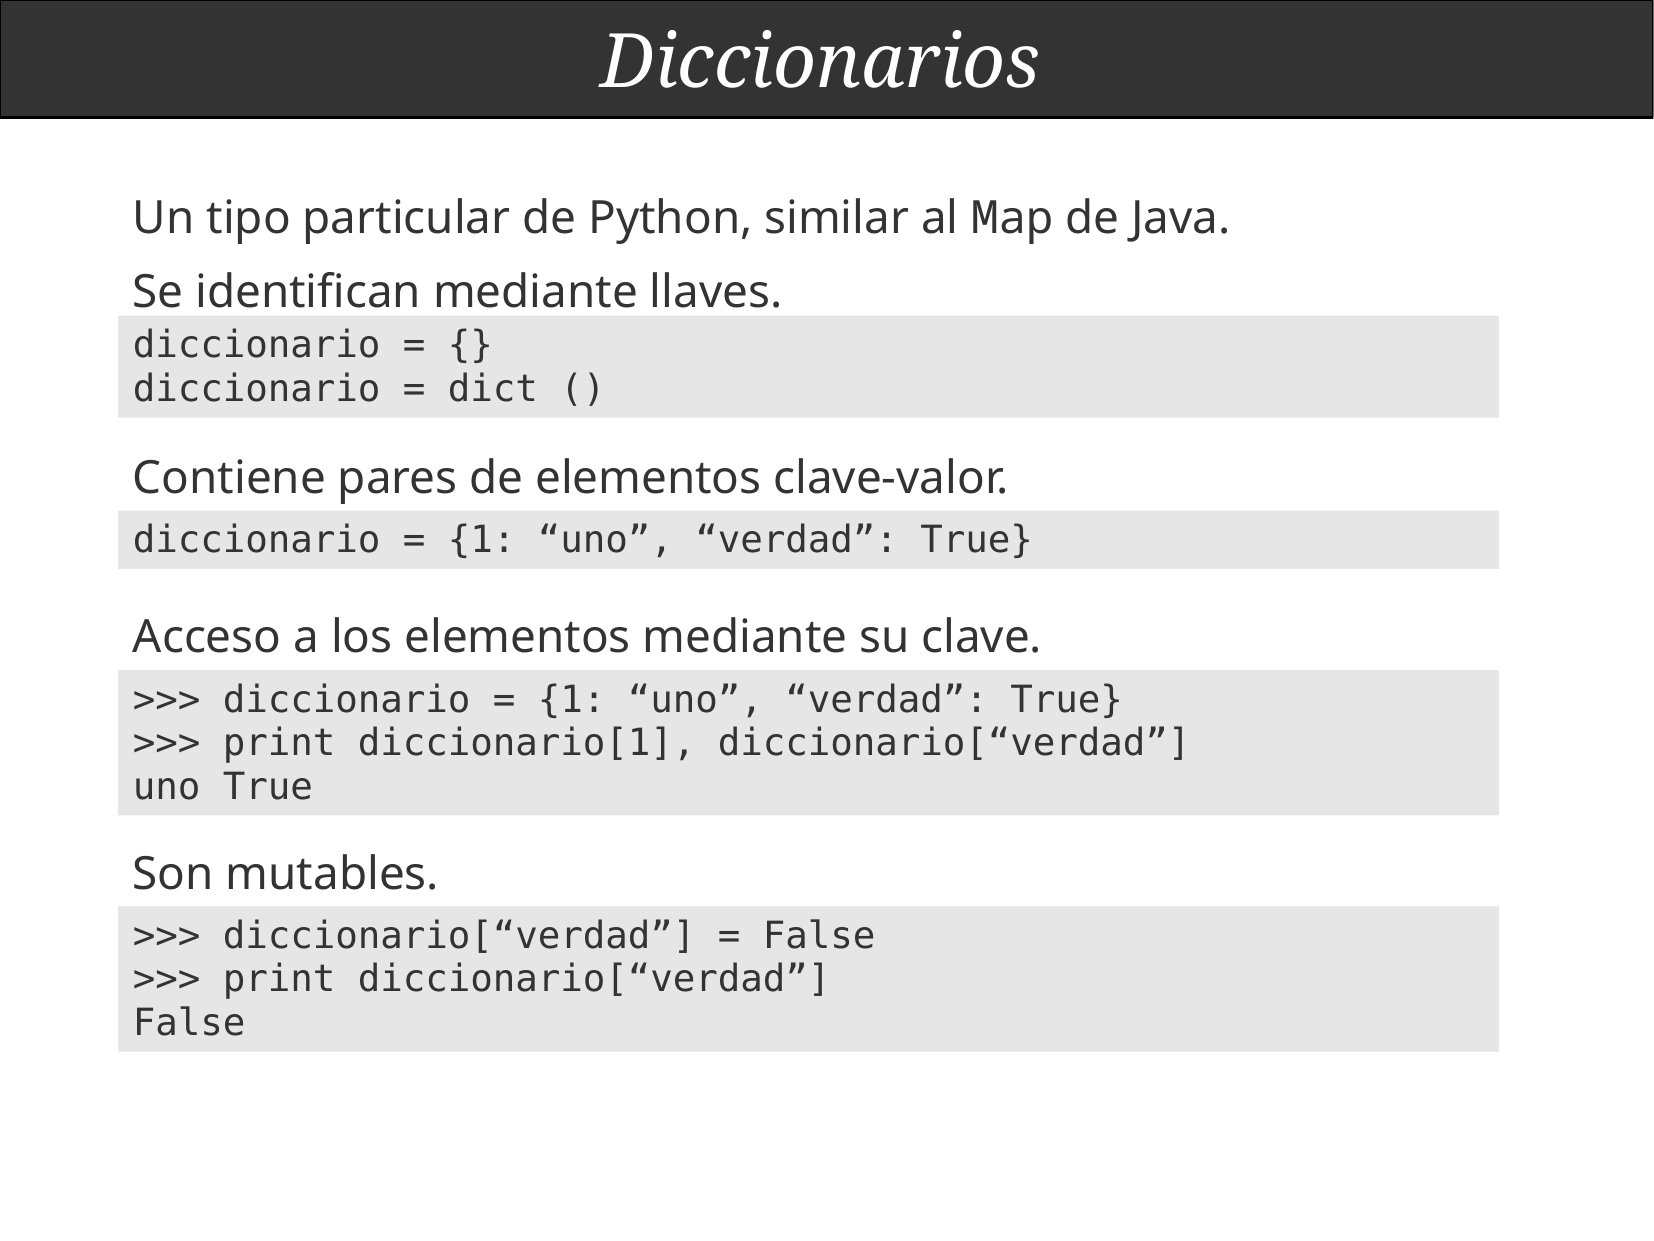

Diccionarios
Un tipo particular de Python, similar al Map de Java.
Se identifican mediante llaves.
diccionario = {}
diccionario = dict ()
Contiene pares de elementos clave-valor.
diccionario = {1: “uno”, “verdad”: True}
Acceso a los elementos mediante su clave.
>>> diccionario = {1: “uno”, “verdad”: True}
>>> print diccionario[1], diccionario[“verdad”]
uno True
Son mutables.
>>> diccionario[“verdad”] = False
>>> print diccionario[“verdad”]
False